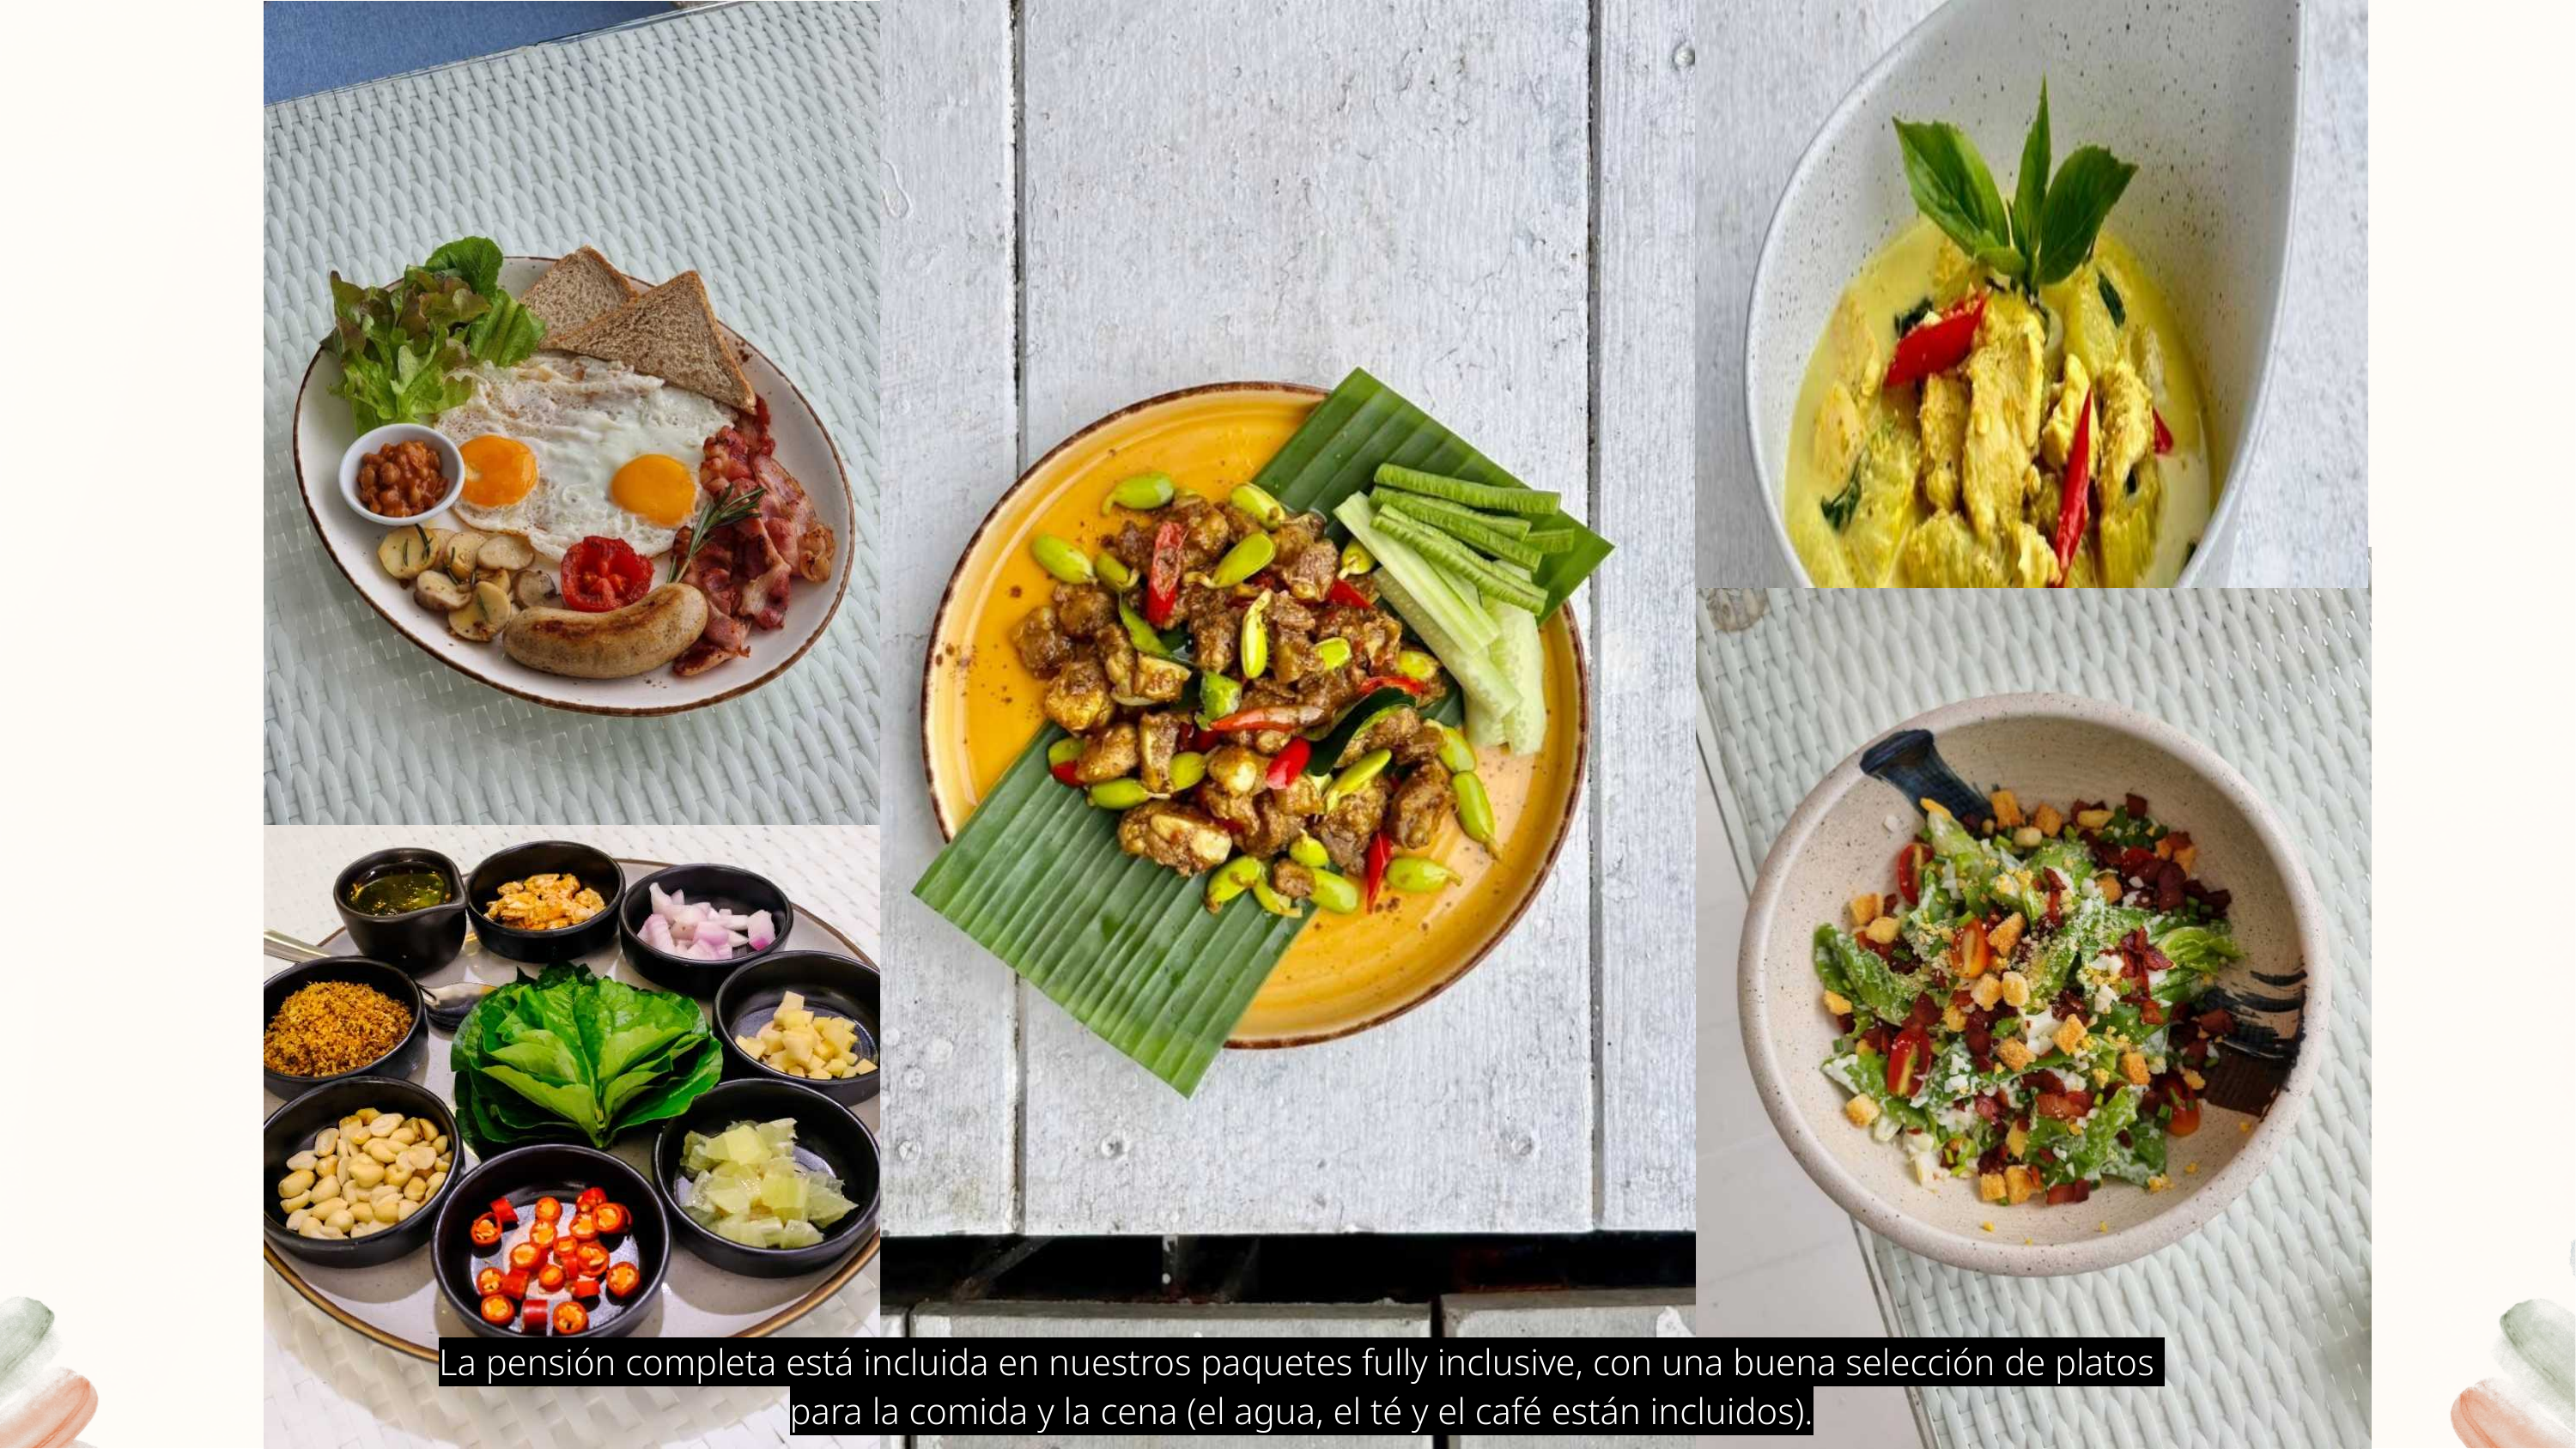

La pensión completa está incluida en nuestros paquetes fully inclusive, con una buena selección de platos
para la comida y la cena (el agua, el té y el café están incluidos).